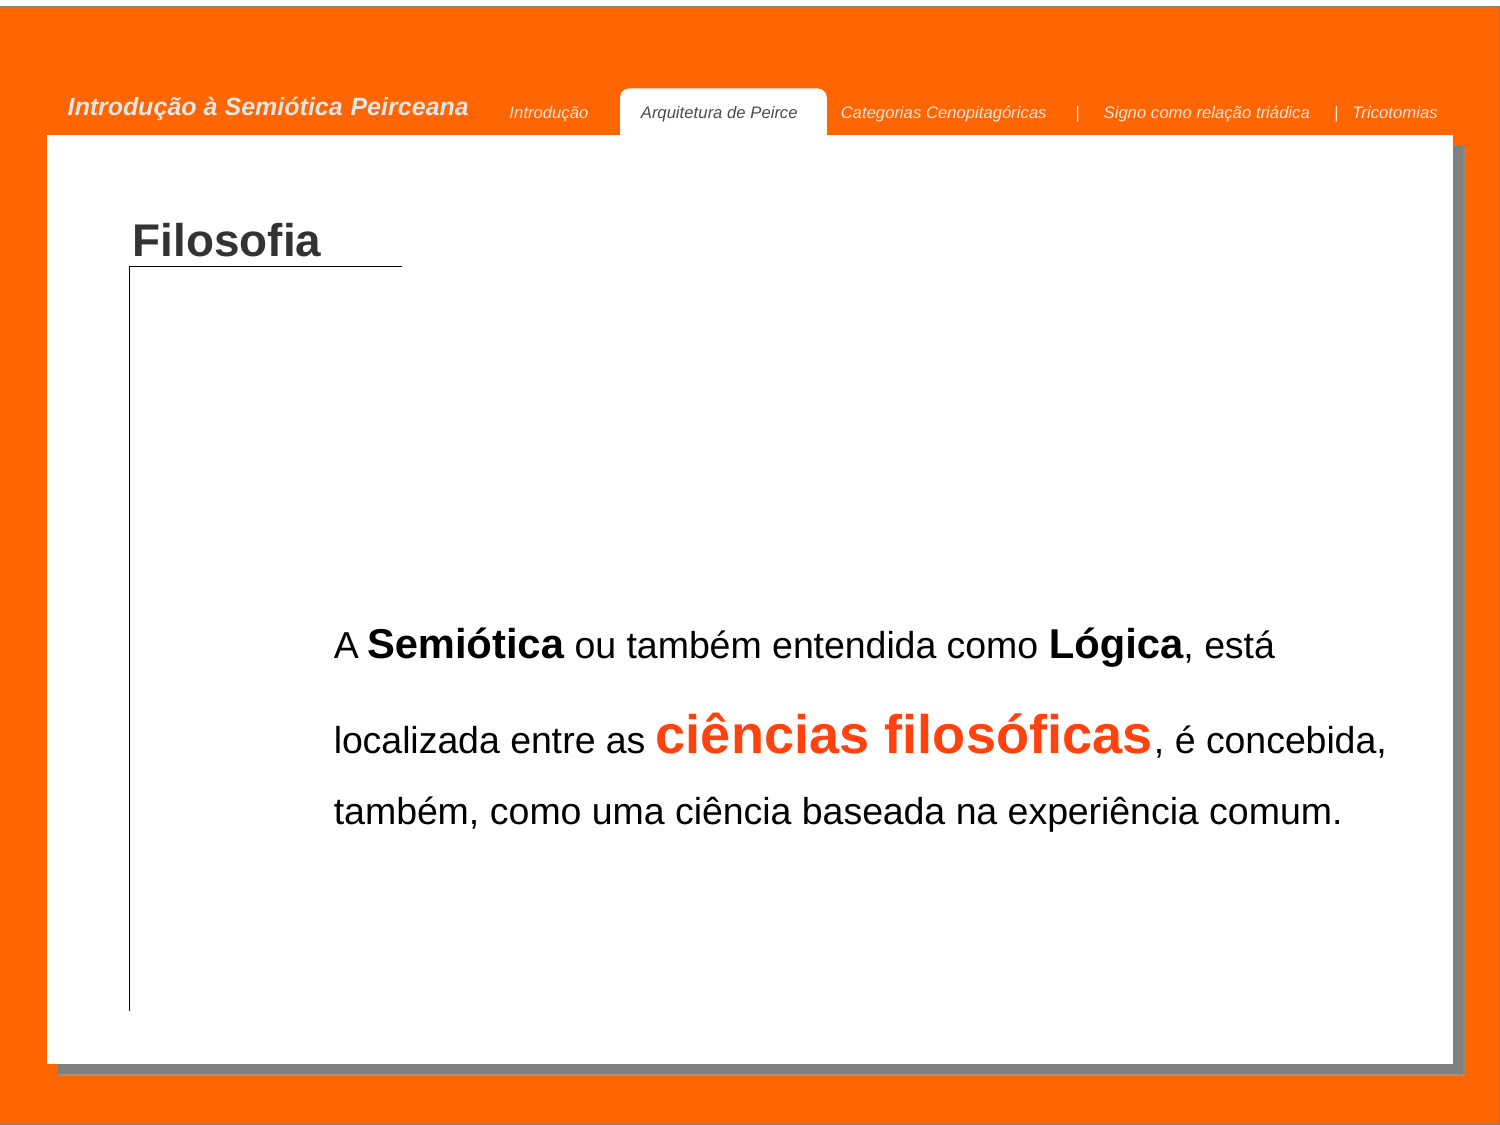

Filosofia
A Semiótica ou também entendida como Lógica, está localizada entre as ciências filosóficas, é concebida, também, como uma ciência baseada na experiência comum.